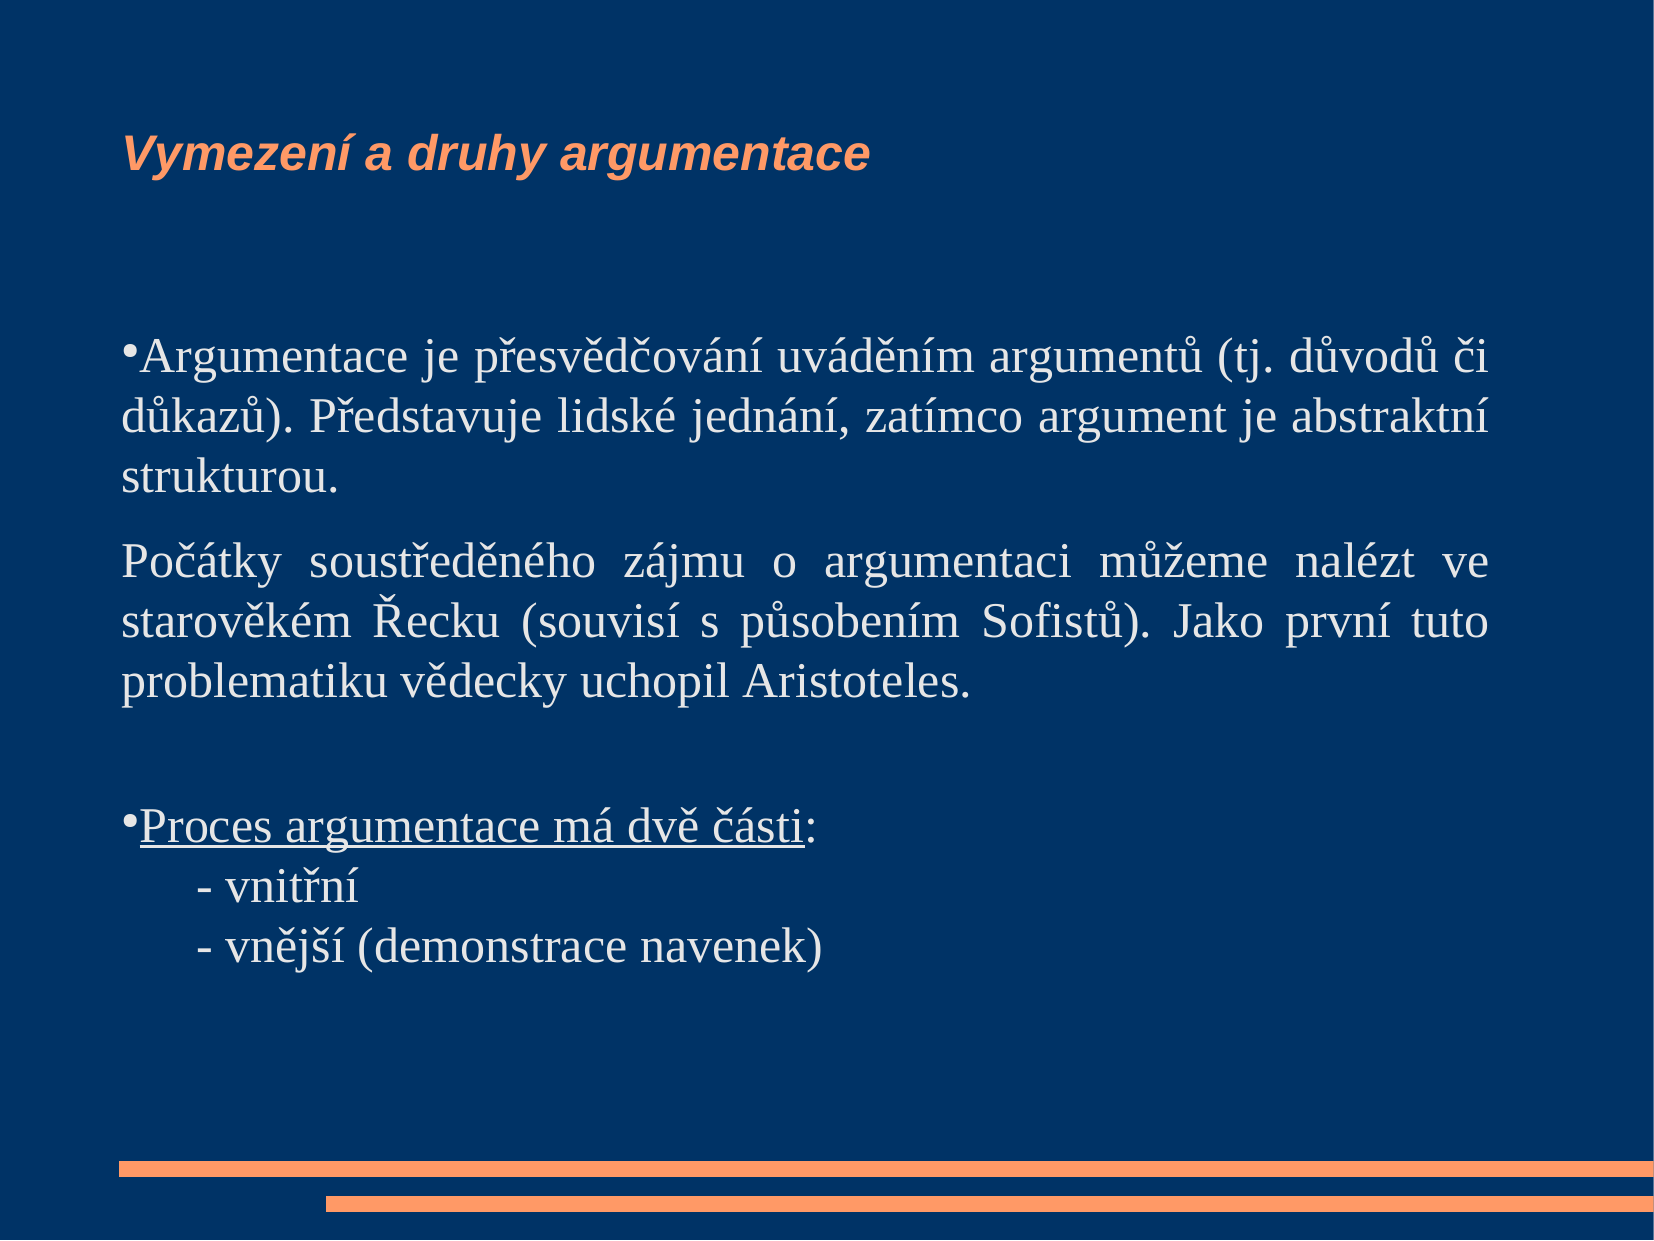

# Vymezení a druhy argumentace
Argumentace je přesvědčování uváděním argumentů (tj. důvodů či důkazů). Představuje lidské jednání, zatímco argument je abstraktní strukturou.
Počátky soustředěného zájmu o argumentaci můžeme nalézt ve starověkém Řecku (souvisí s působením Sofistů). Jako první tuto problematiku vědecky uchopil Aristoteles.
Proces argumentace má dvě části:
	- vnitřní
	- vnější (demonstrace navenek)